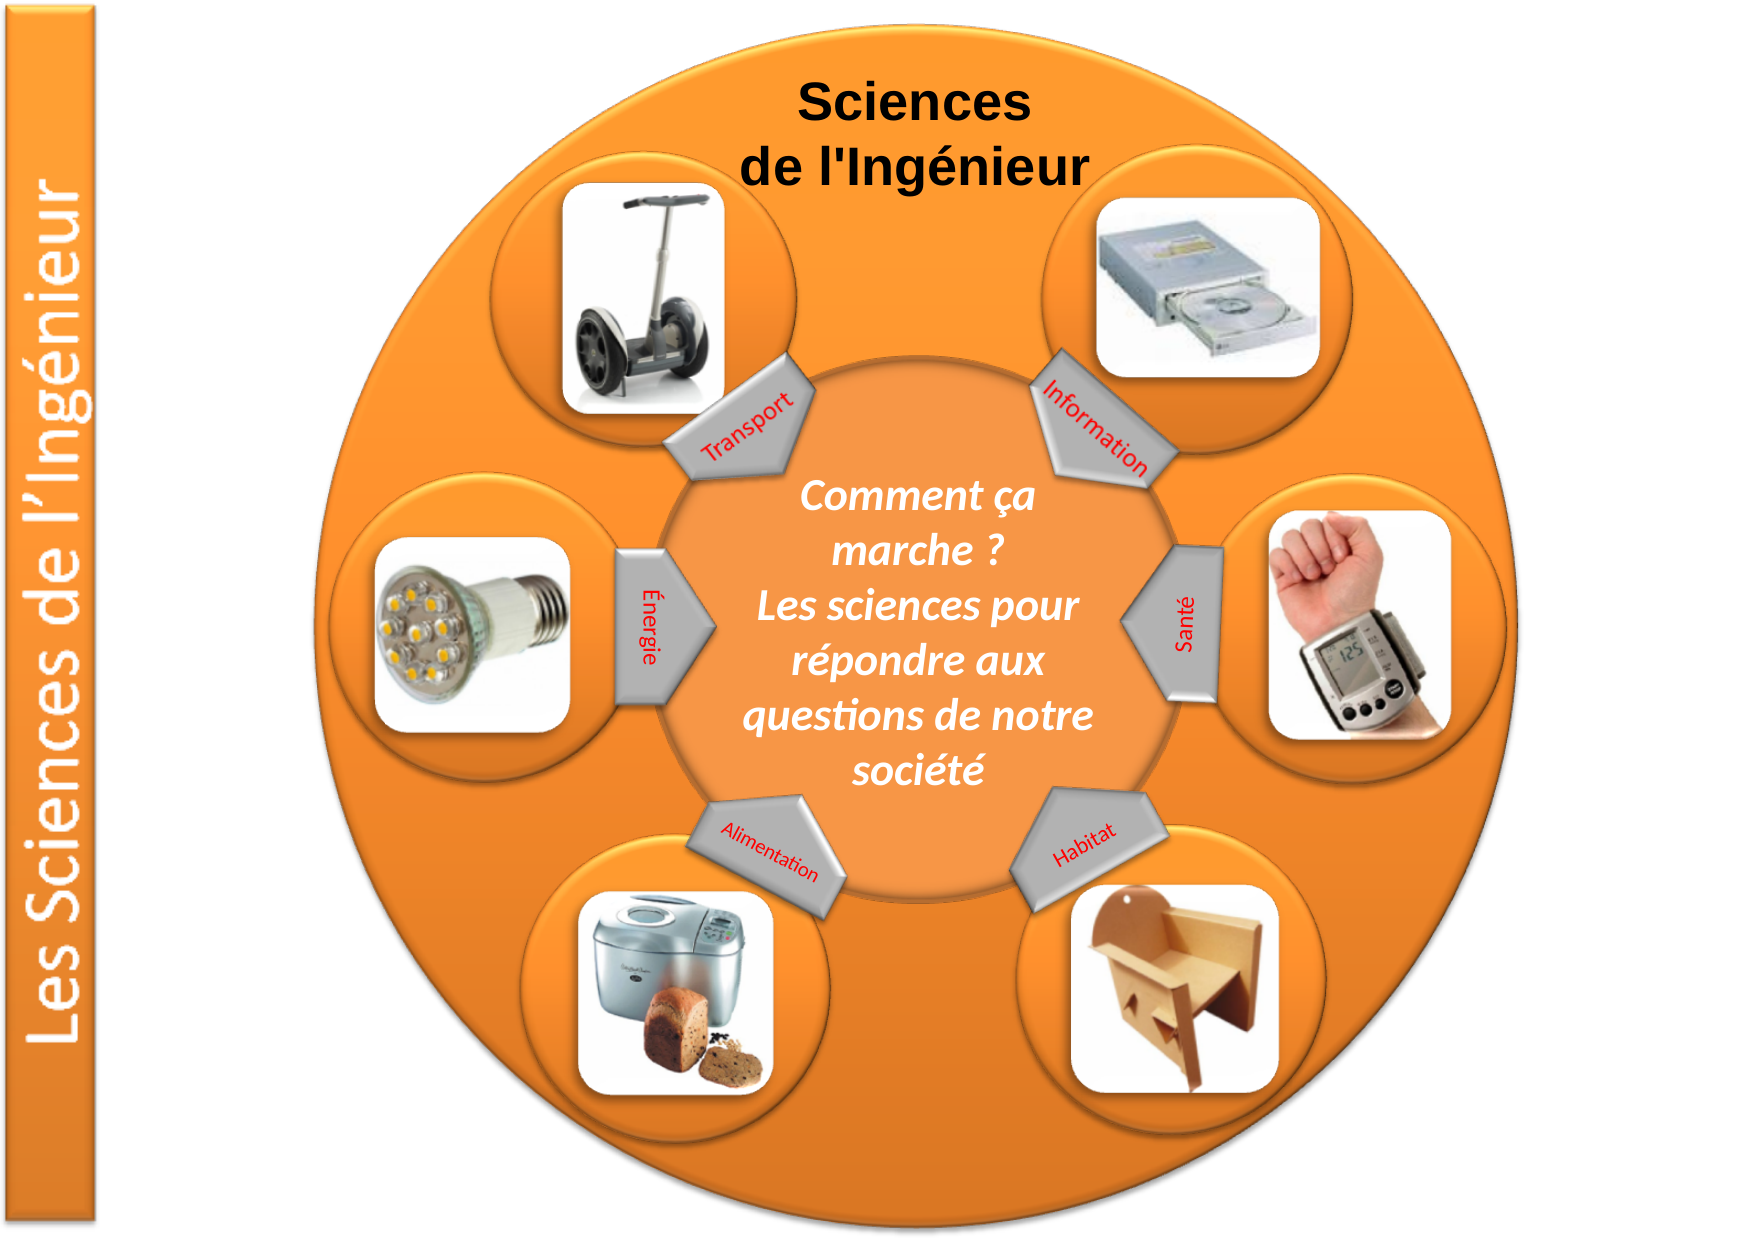

Sciences
de l'Ingénieur
Comment ça marche ?
Les sciences pour répondre aux questions de notre société
Santé
Énergie
Habitat
Alimentation